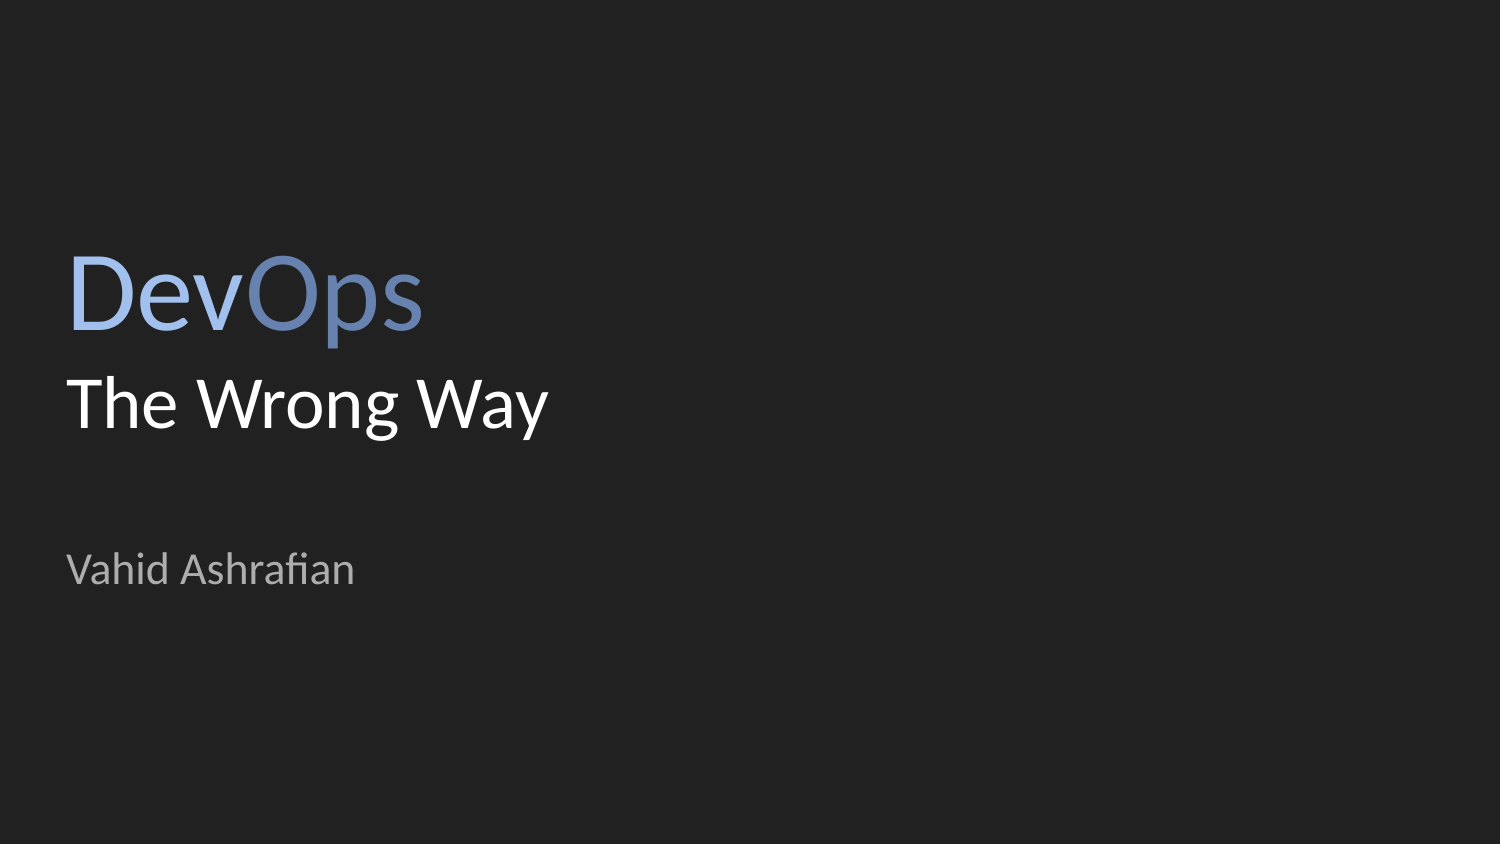

# DevOps The Wrong Way
Vahid Ashrafian